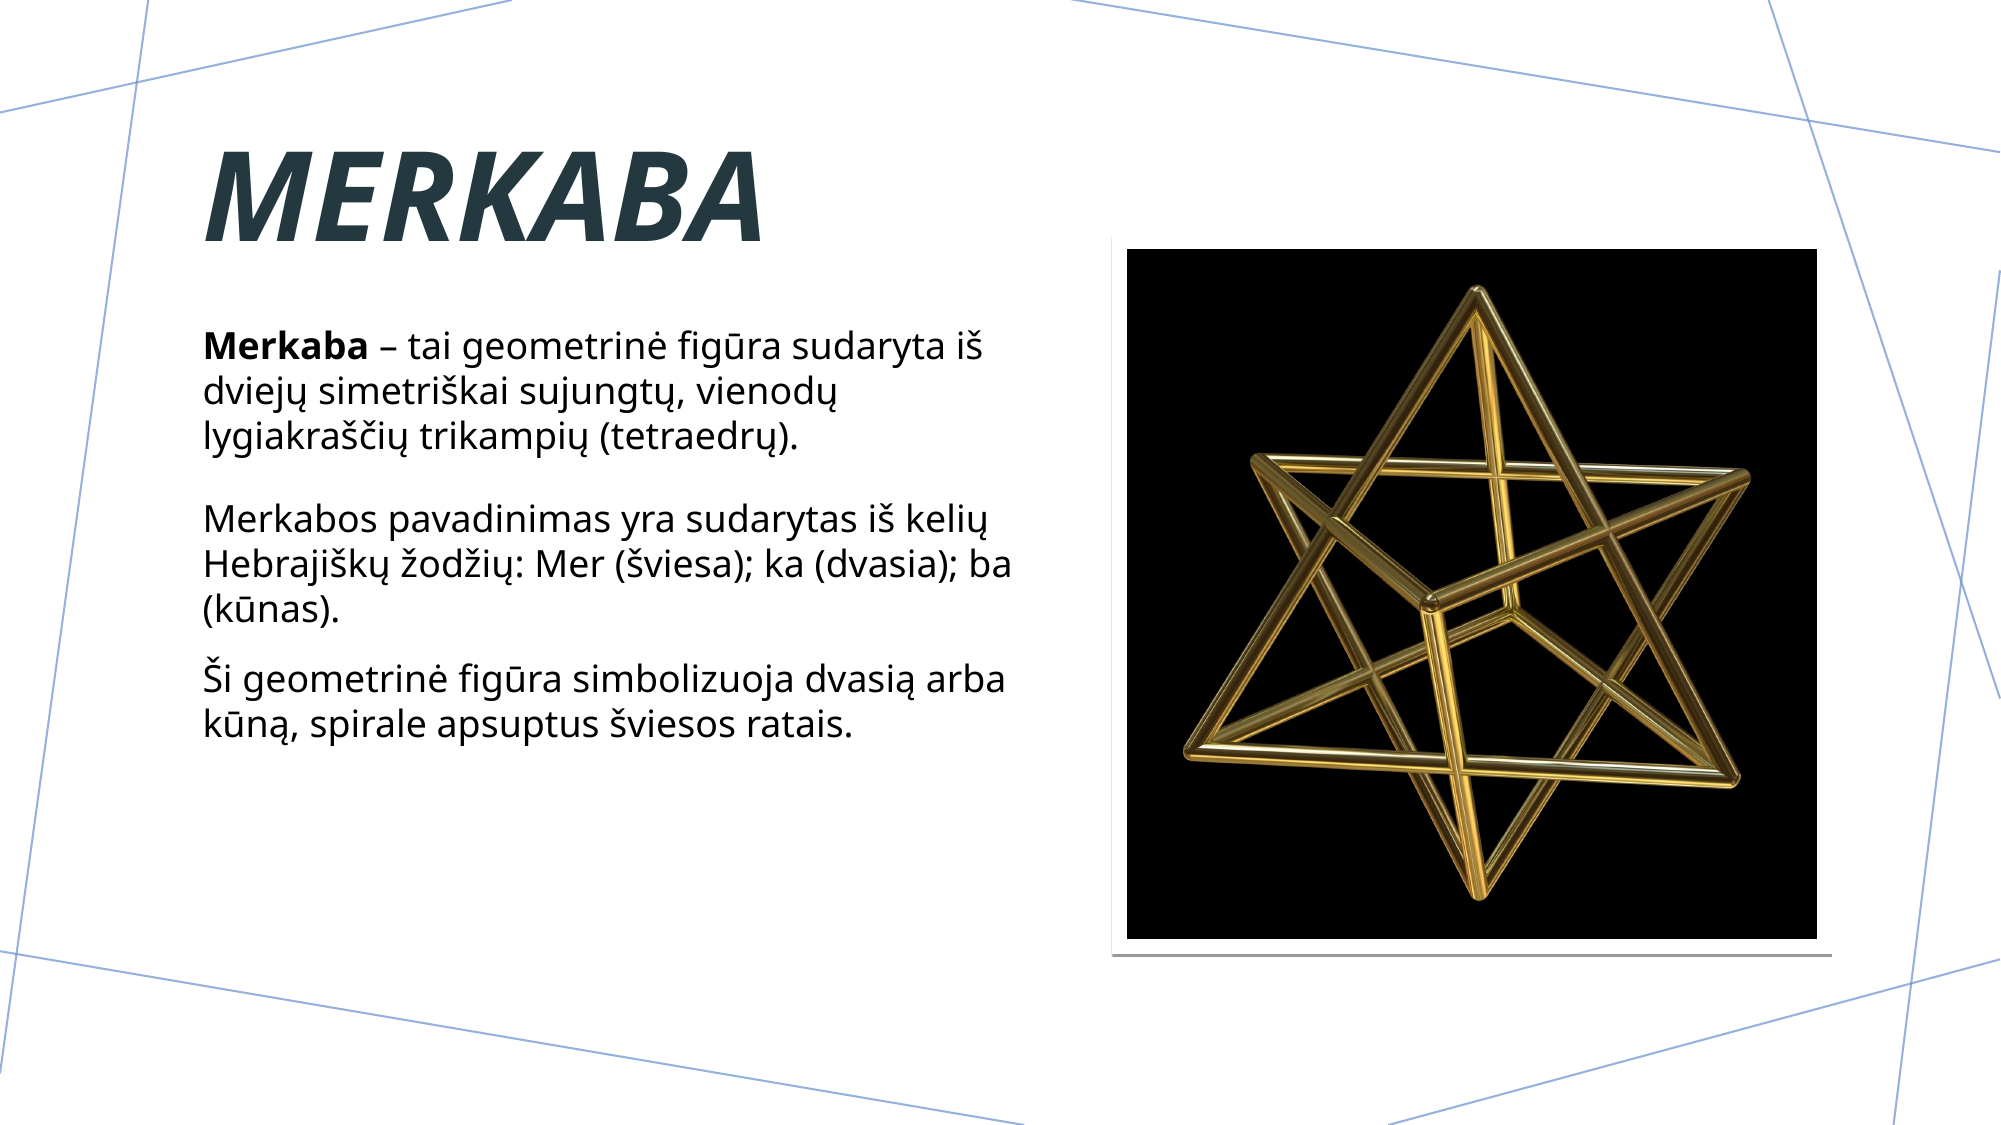

# Merkaba
Merkaba – tai geometrinė figūra sudaryta iš dviejų simetriškai sujungtų, vienodų lygiakraščių trikampių (tetraedrų).
Merkabos pavadinimas yra sudarytas iš kelių Hebrajiškų žodžių: Mer (šviesa); ka (dvasia); ba (kūnas).
Ši geometrinė figūra simbolizuoja dvasią arba kūną, spirale apsuptus šviesos ratais.